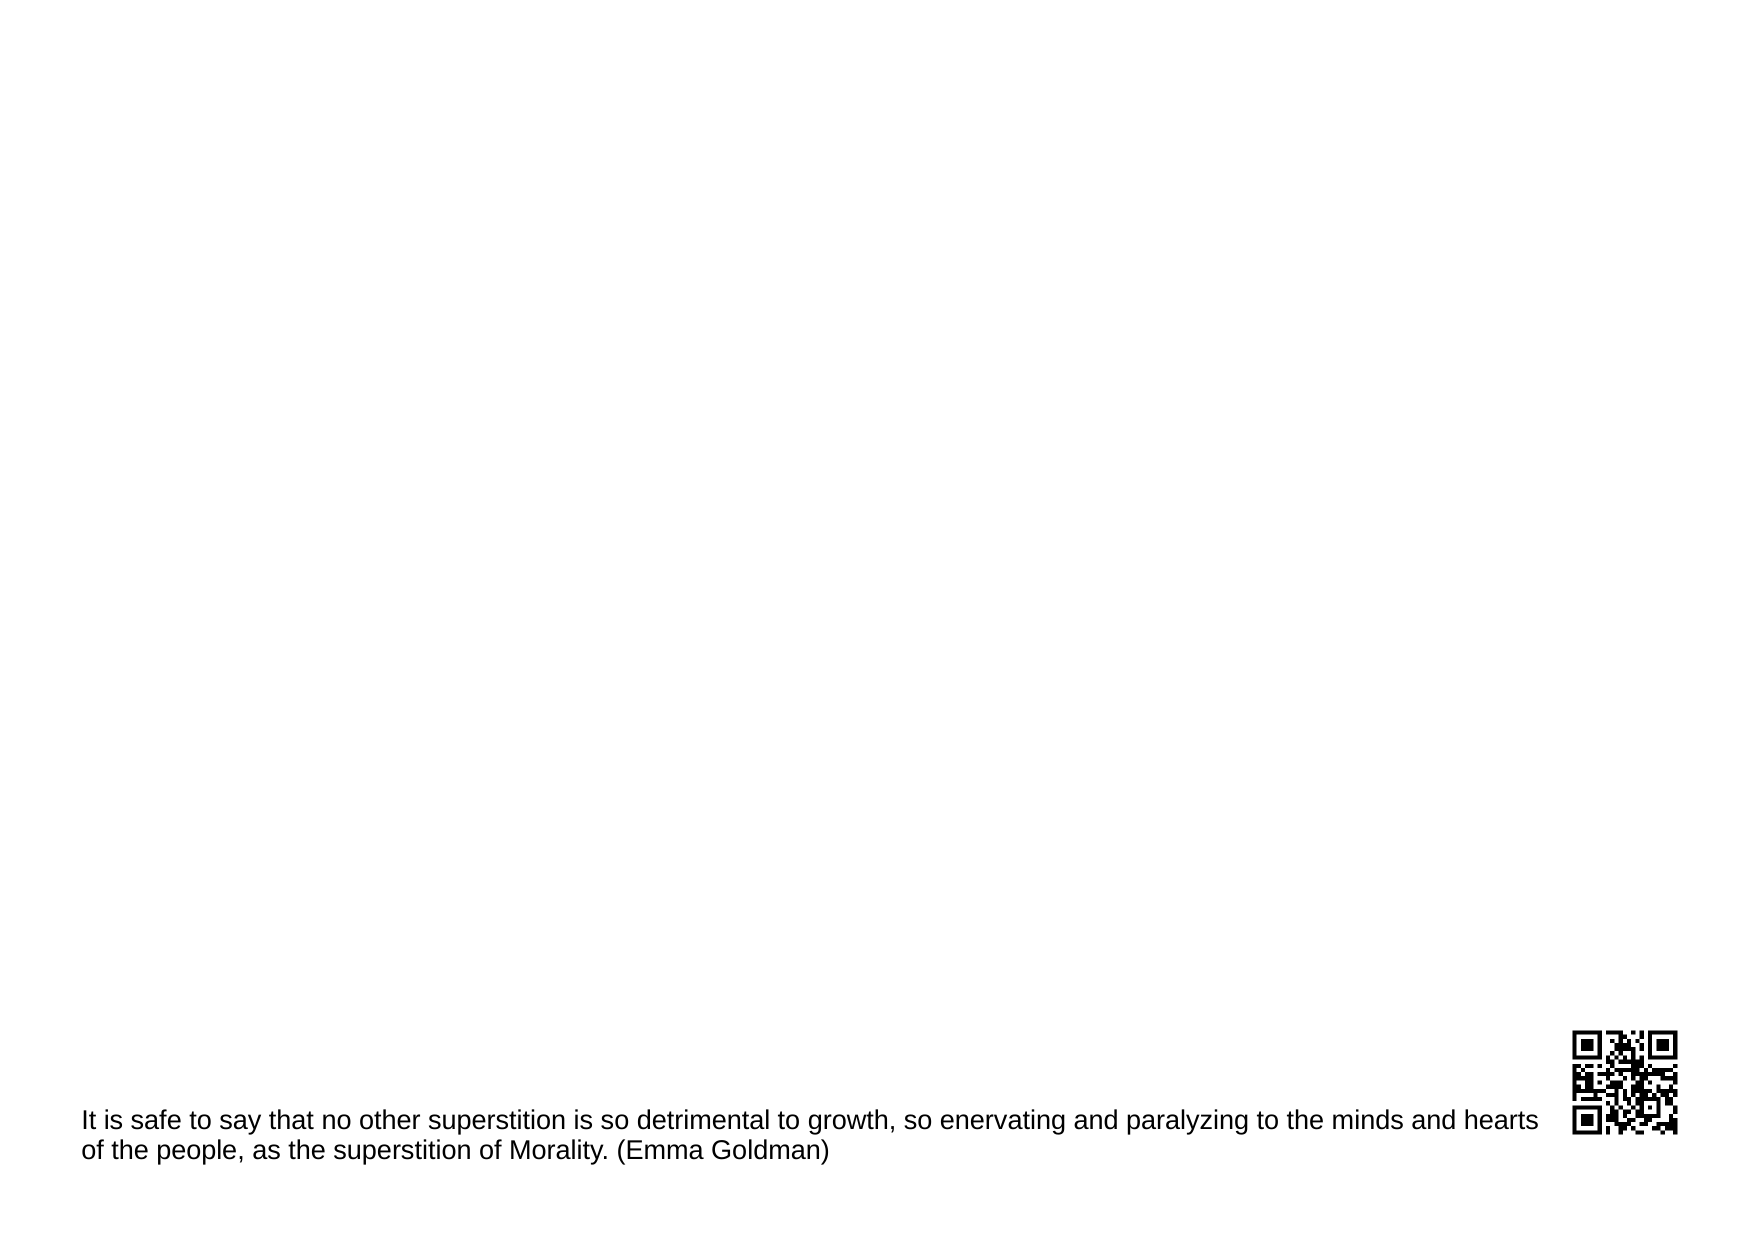

# It is safe to say that no other superstition is so detrimental to growth, so enervating and paralyzing to the minds and hearts of the people, as the superstition of Morality. (Emma Goldman)